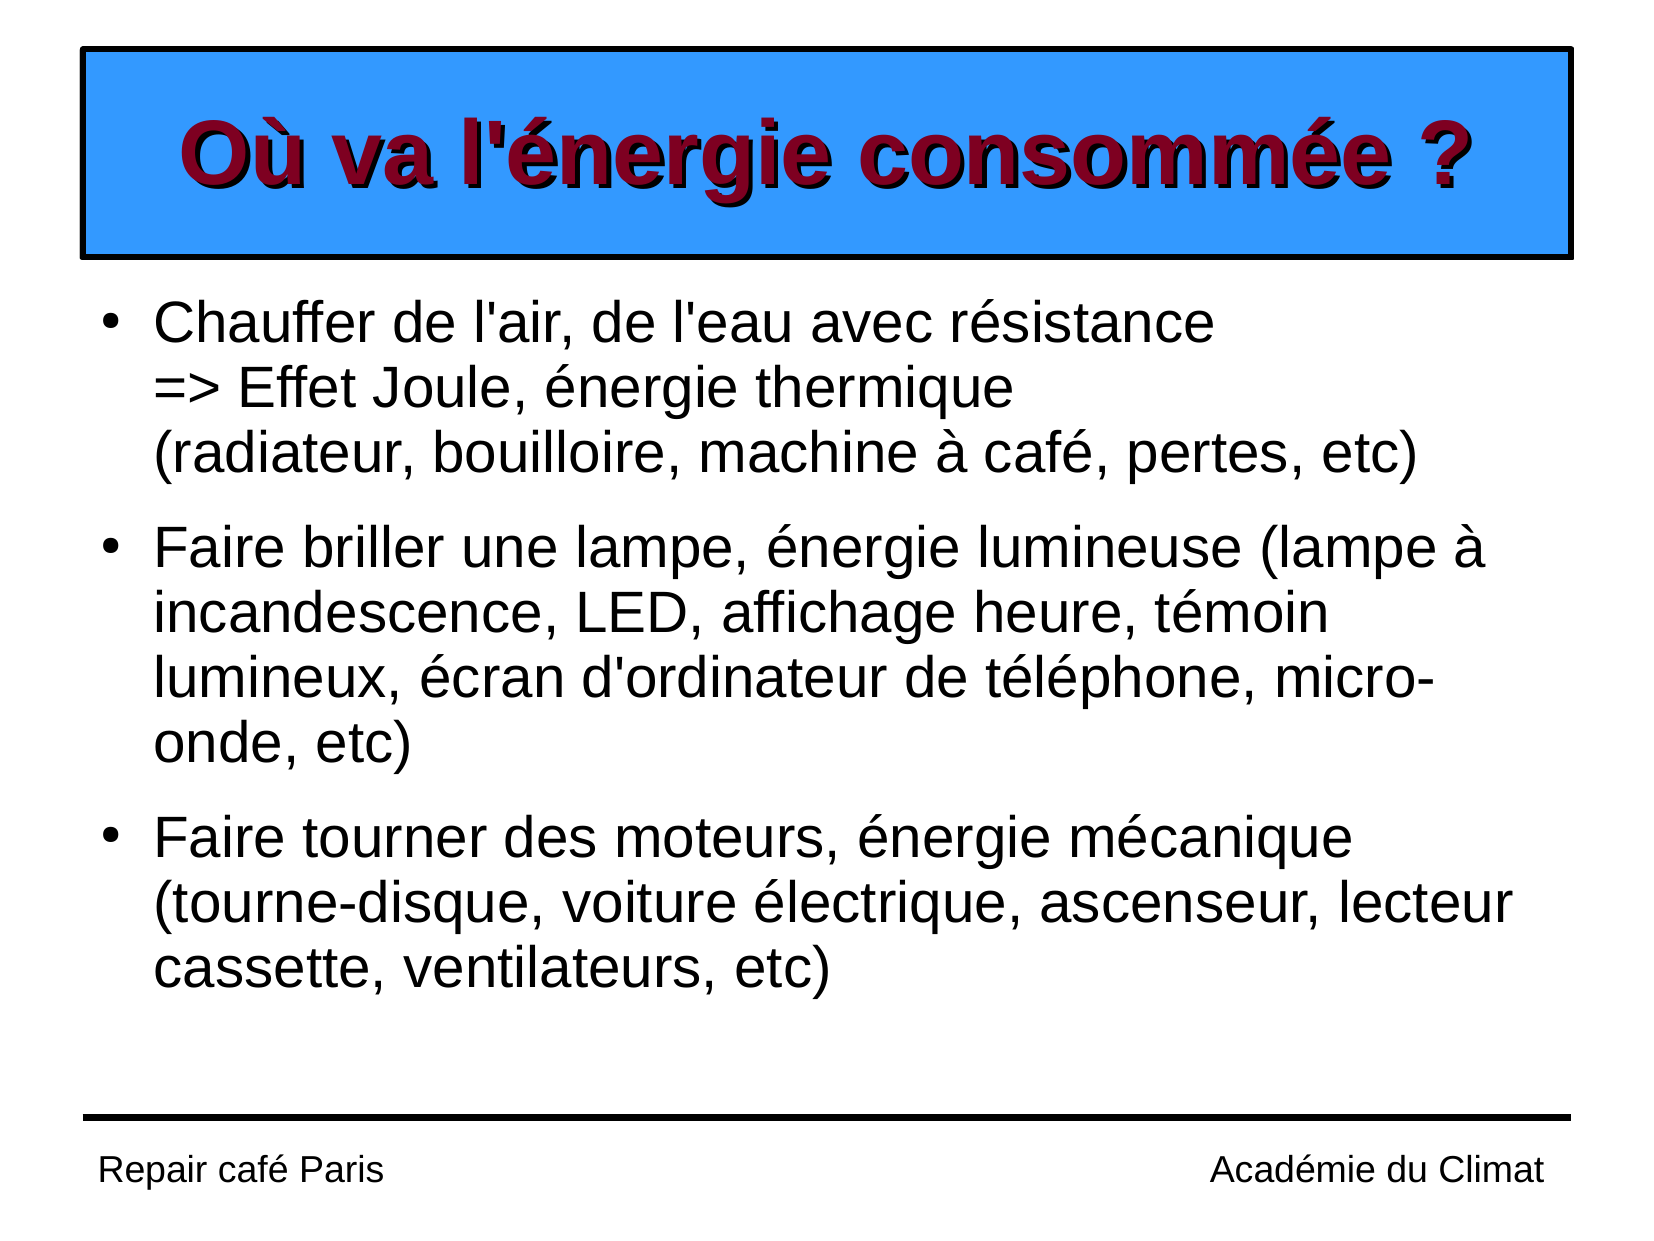

# Où va l'énergie consommée ?
Chauffer de l'air, de l'eau avec résistance
=> Effet Joule, énergie thermique
(radiateur, bouilloire, machine à café, pertes, etc)
Faire briller une lampe, énergie lumineuse (lampe à incandescence, LED, affichage heure, témoin lumineux, écran d'ordinateur de téléphone, micro-onde, etc)
Faire tourner des moteurs, énergie mécanique (tourne-disque, voiture électrique, ascenseur, lecteur cassette, ventilateurs, etc)
Repair café Paris	Académie du Climat